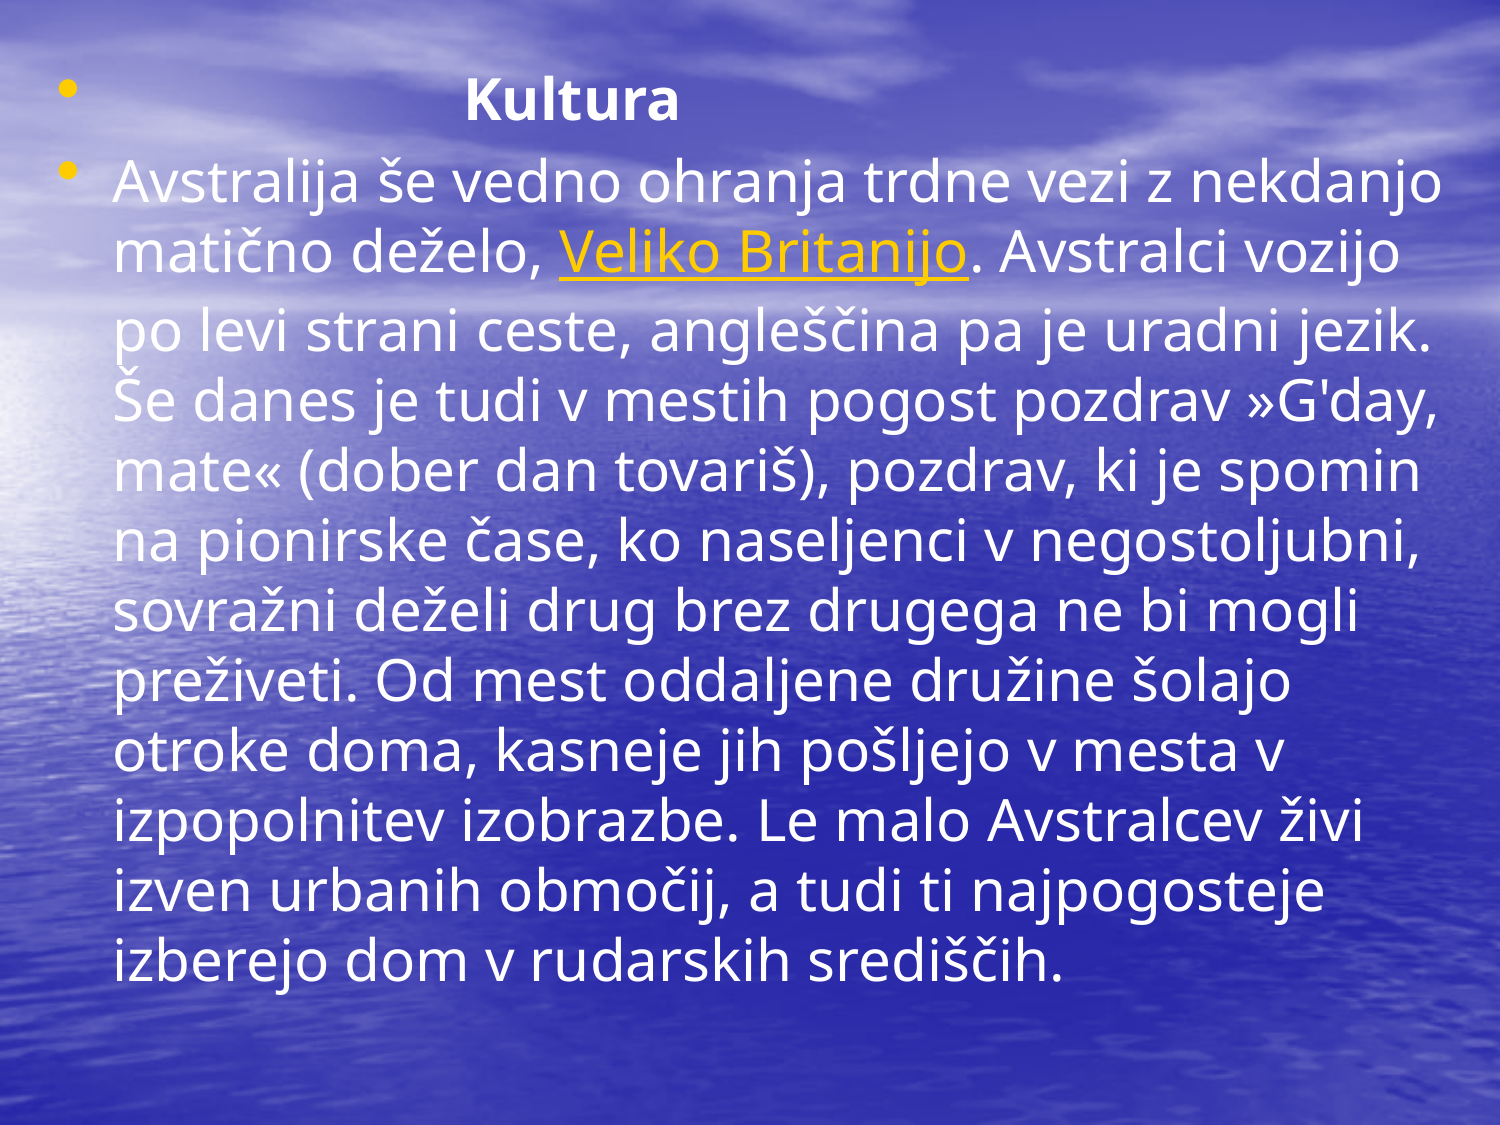

# Kultura
Avstralija še vedno ohranja trdne vezi z nekdanjo matično deželo, Veliko Britanijo. Avstralci vozijo po levi strani ceste, angleščina pa je uradni jezik. Še danes je tudi v mestih pogost pozdrav »G'day, mate« (dober dan tovariš), pozdrav, ki je spomin na pionirske čase, ko naseljenci v negostoljubni, sovražni deželi drug brez drugega ne bi mogli preživeti. Od mest oddaljene družine šolajo otroke doma, kasneje jih pošljejo v mesta v izpopolnitev izobrazbe. Le malo Avstralcev živi izven urbanih območij, a tudi ti najpogosteje izberejo dom v rudarskih središčih.